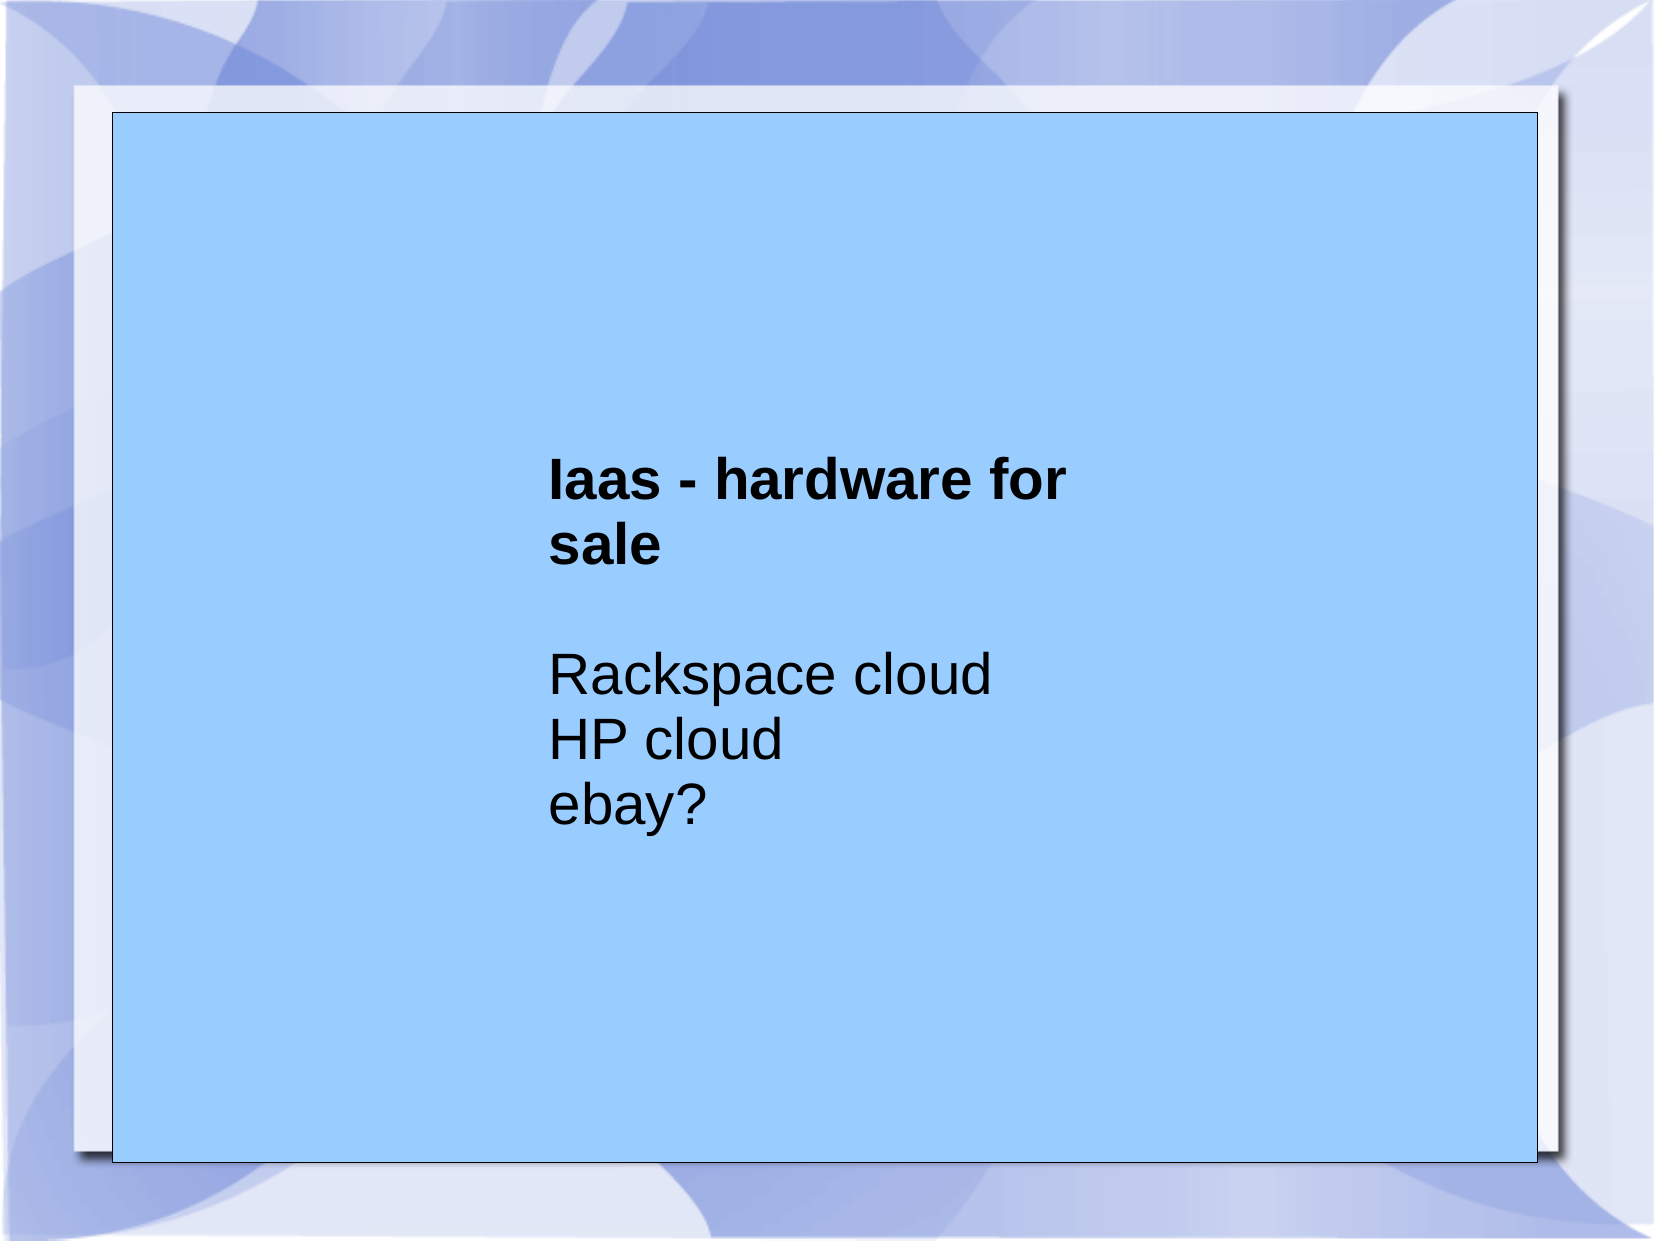

Iaas - hardware for sale
Rackspace cloud
HP cloud
ebay?